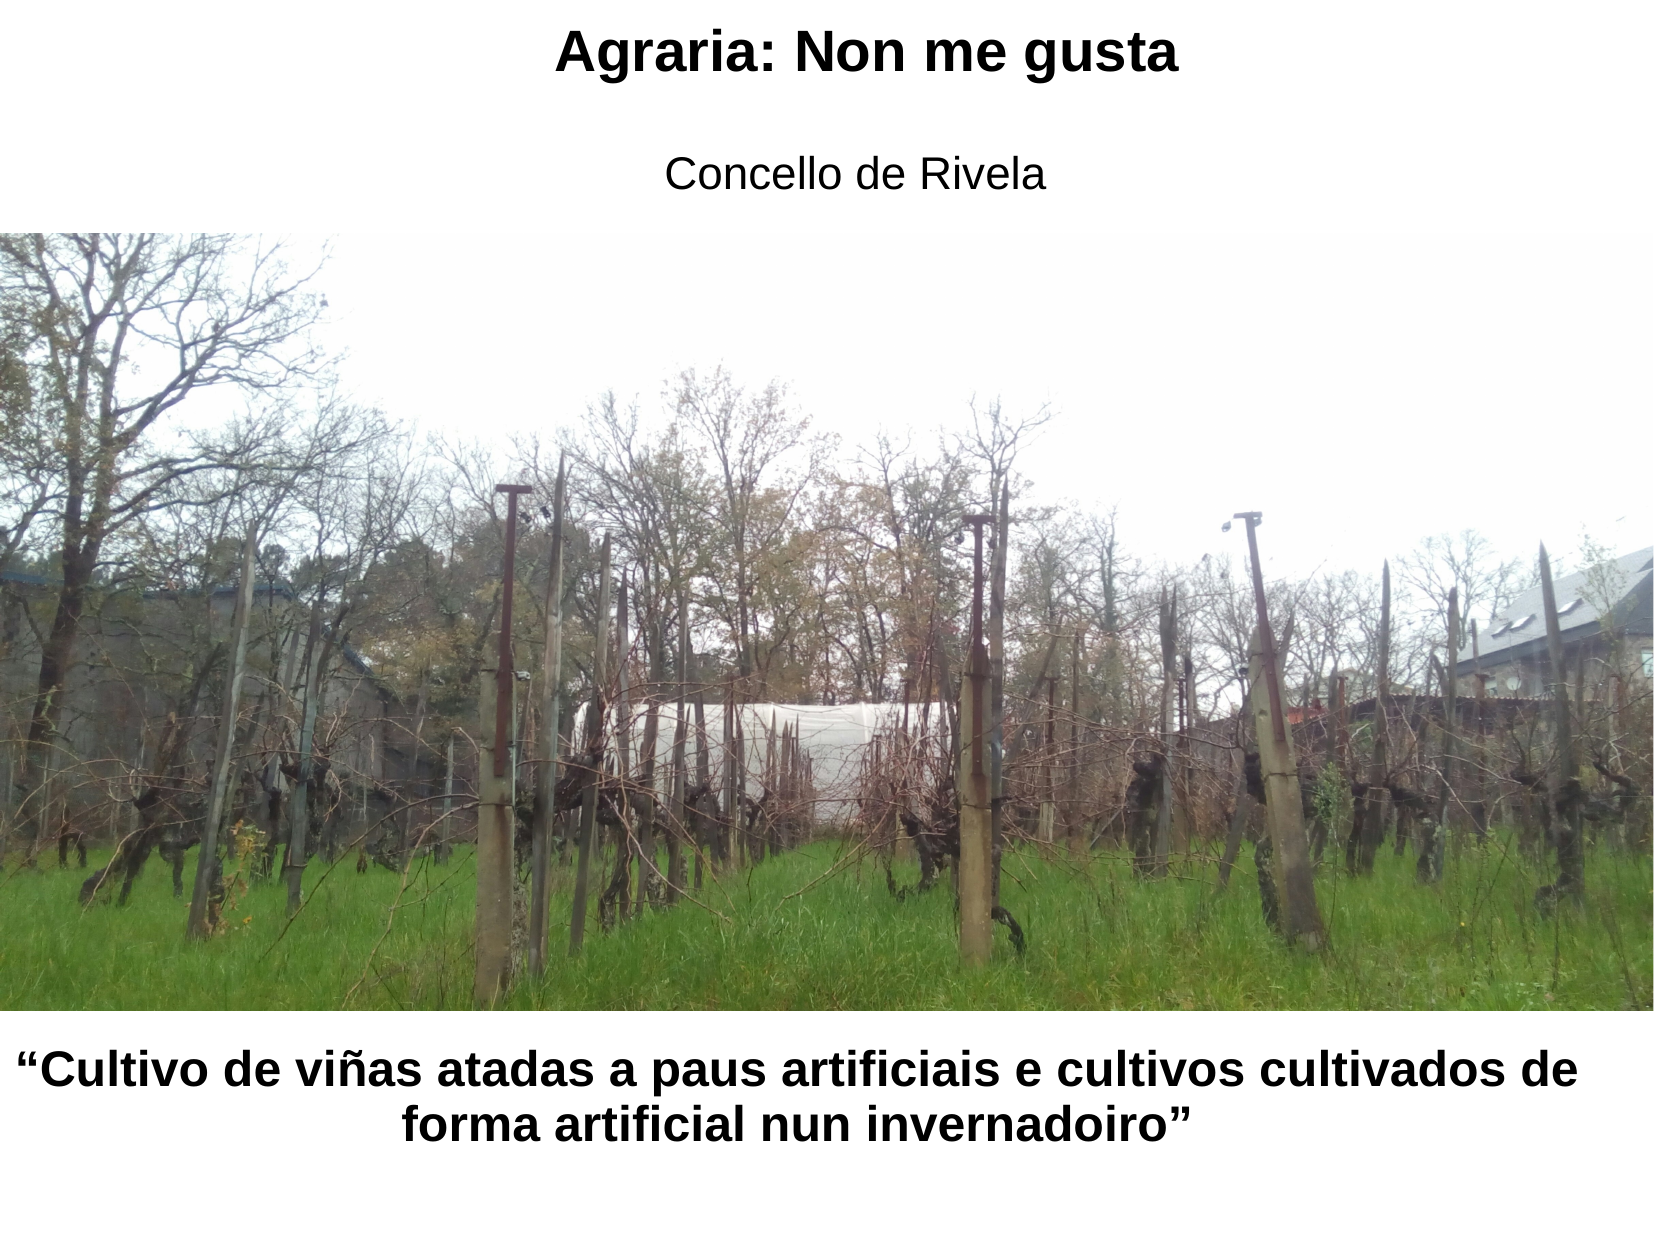

Agraria: Non me gusta
Concello de Rivela
“Cultivo de viñas atadas a paus artificiais e cultivos cultivados de forma artificial nun invernadoiro”